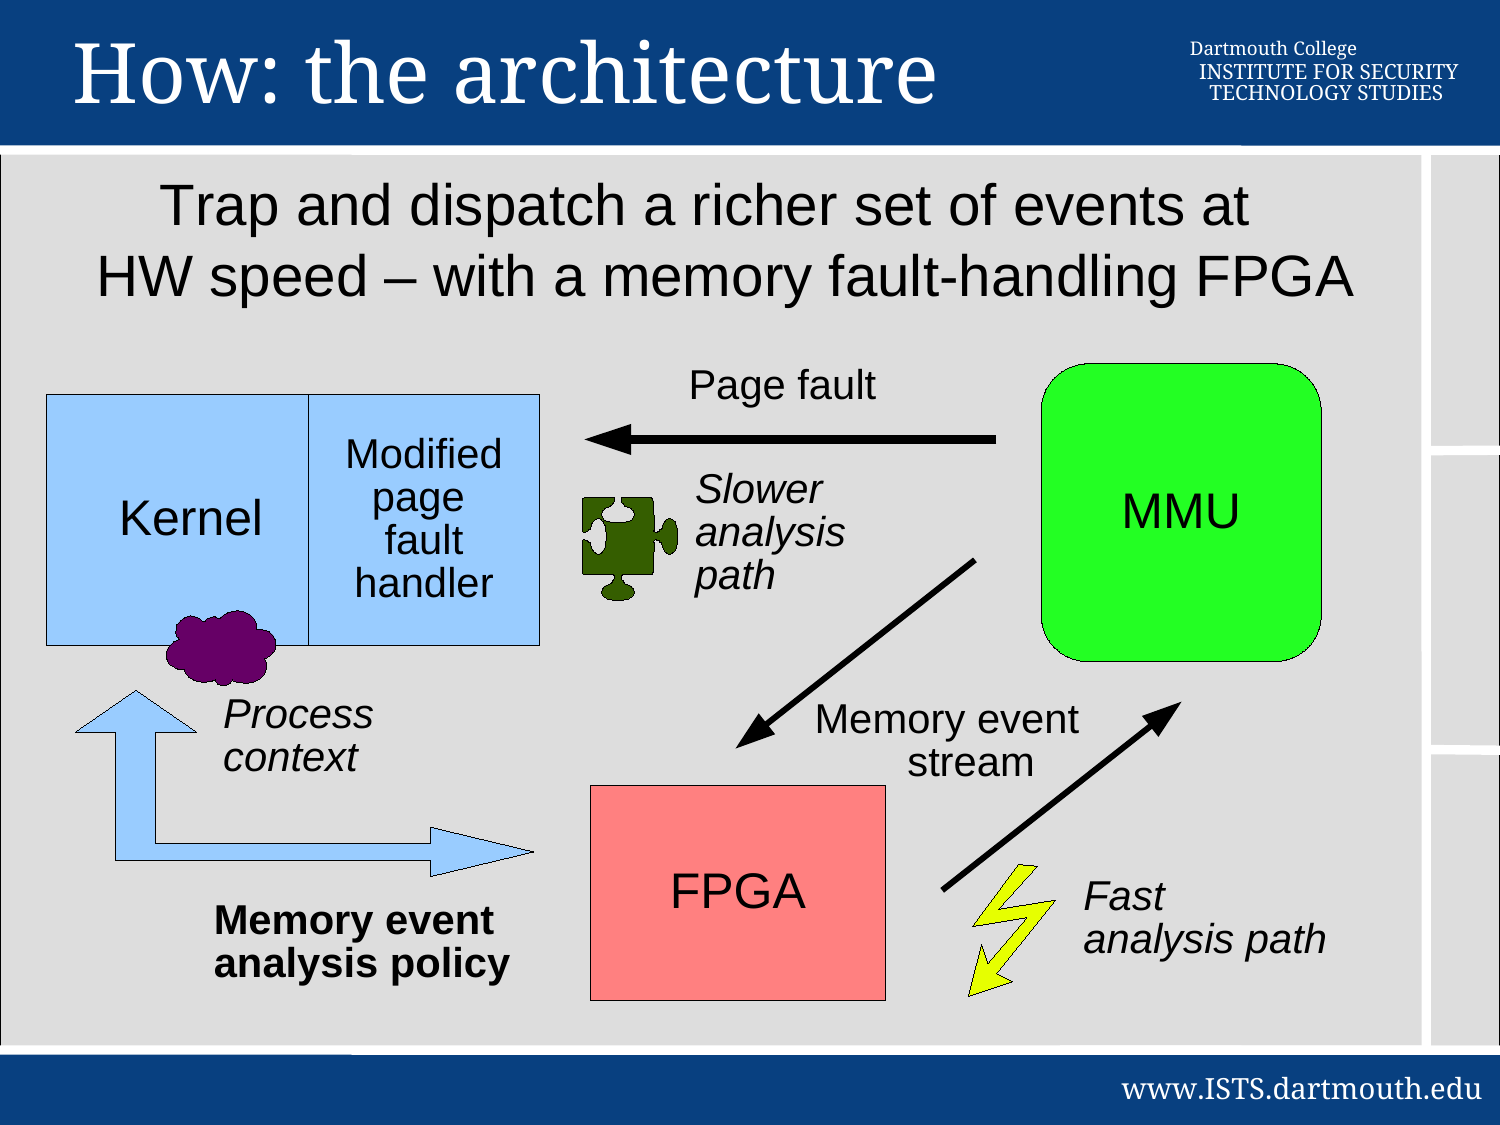

How: the architecture
Dartmouth College
INSTITUTE FOR SECURITY
TECHNOLOGY STUDIES
Trap and dispatch a richer set of events at
HW speed – with a memory fault-handling FPGA
Page fault
MMU
Kernel
Modified
page
fault
handler
Slower
analysis
path
Process
context
Memory event
stream
FPGA
Fast
analysis path
Memory event analysis policy
www.ISTS.dartmouth.edu